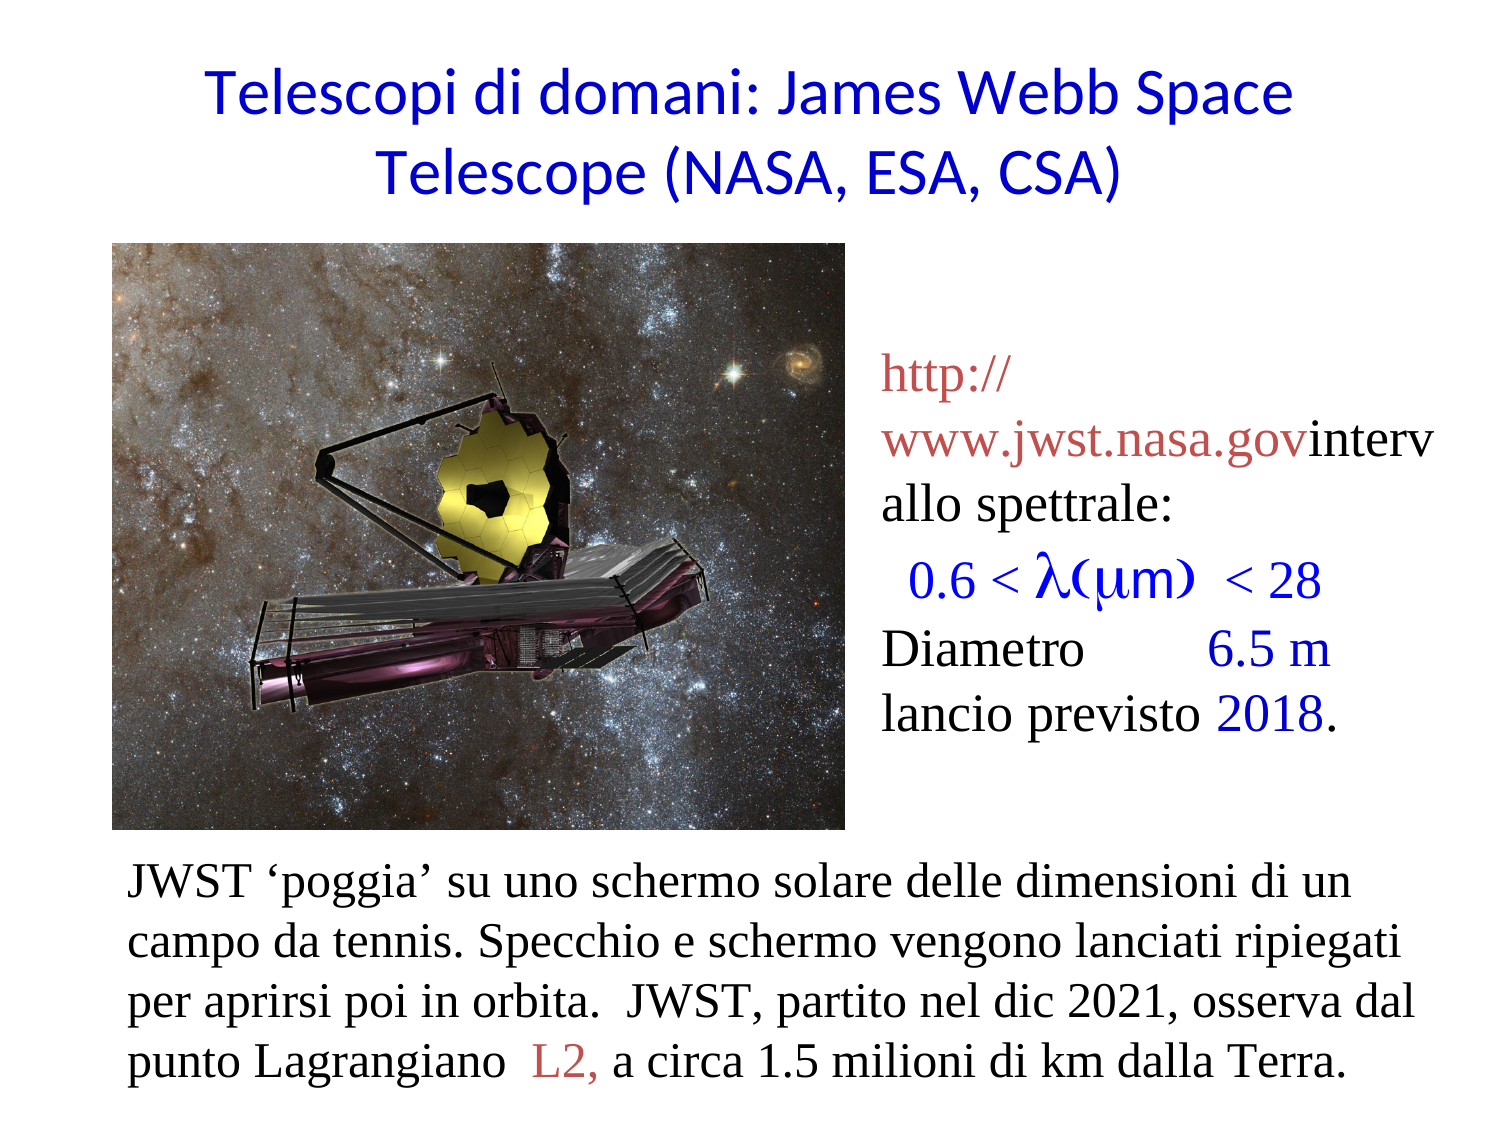

# Telescopi di domani: James Webb Space Telescope (NASA, ESA, CSA)
http://www.jwst.nasa.govintervallo spettrale:
 0.6 < l(mm) < 28
Diametro 6.5 m
lancio previsto 2018.
JWST ‘poggia’ su uno schermo solare delle dimensioni di un campo da tennis. Specchio e schermo vengono lanciati ripiegati per aprirsi poi in orbita. JWST, partito nel dic 2021, osserva dal punto Lagrangiano L2, a circa 1.5 milioni di km dalla Terra.